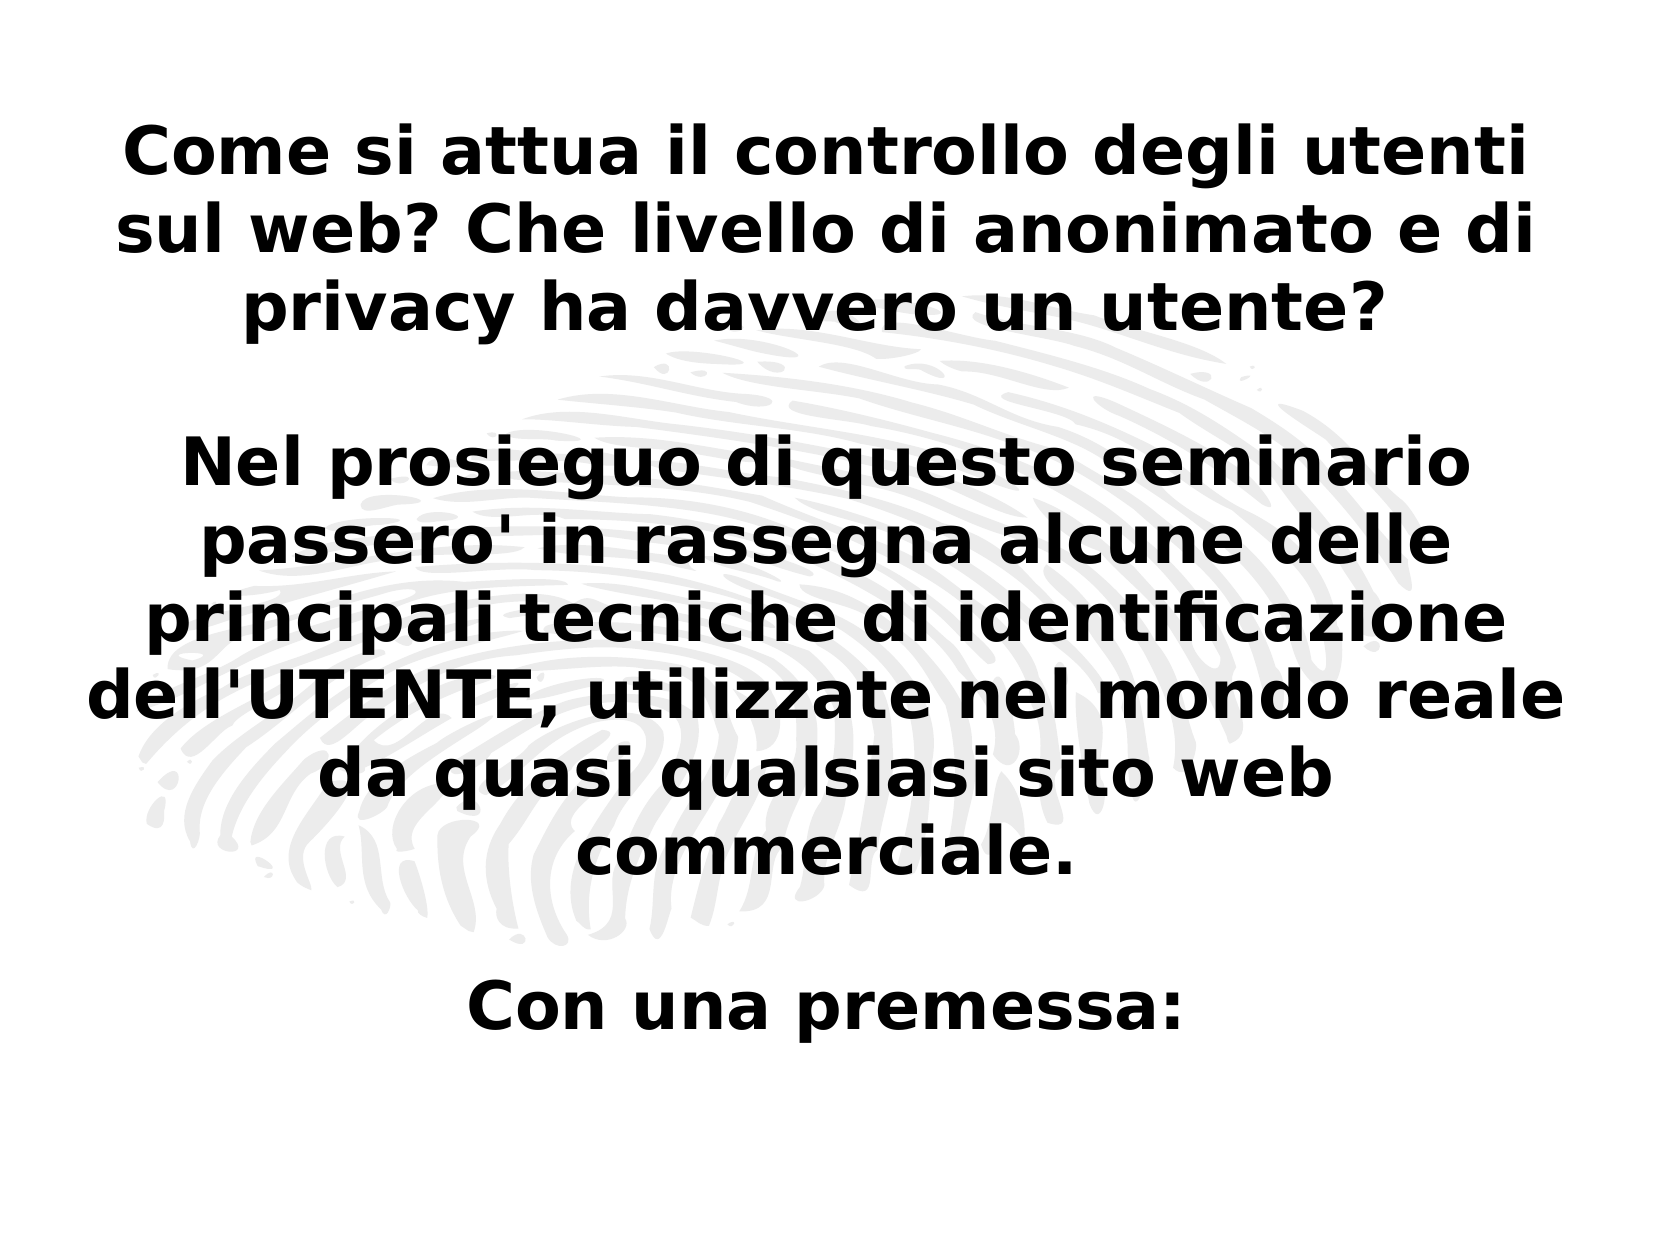

# Come si attua il controllo degli utenti sul web? Che livello di anonimato e di privacy ha davvero un utente?
Nel prosieguo di questo seminario passero' in rassegna alcune delle principali tecniche di identificazione dell'UTENTE, utilizzate nel mondo reale da quasi qualsiasi sito web commerciale.
Con una premessa: